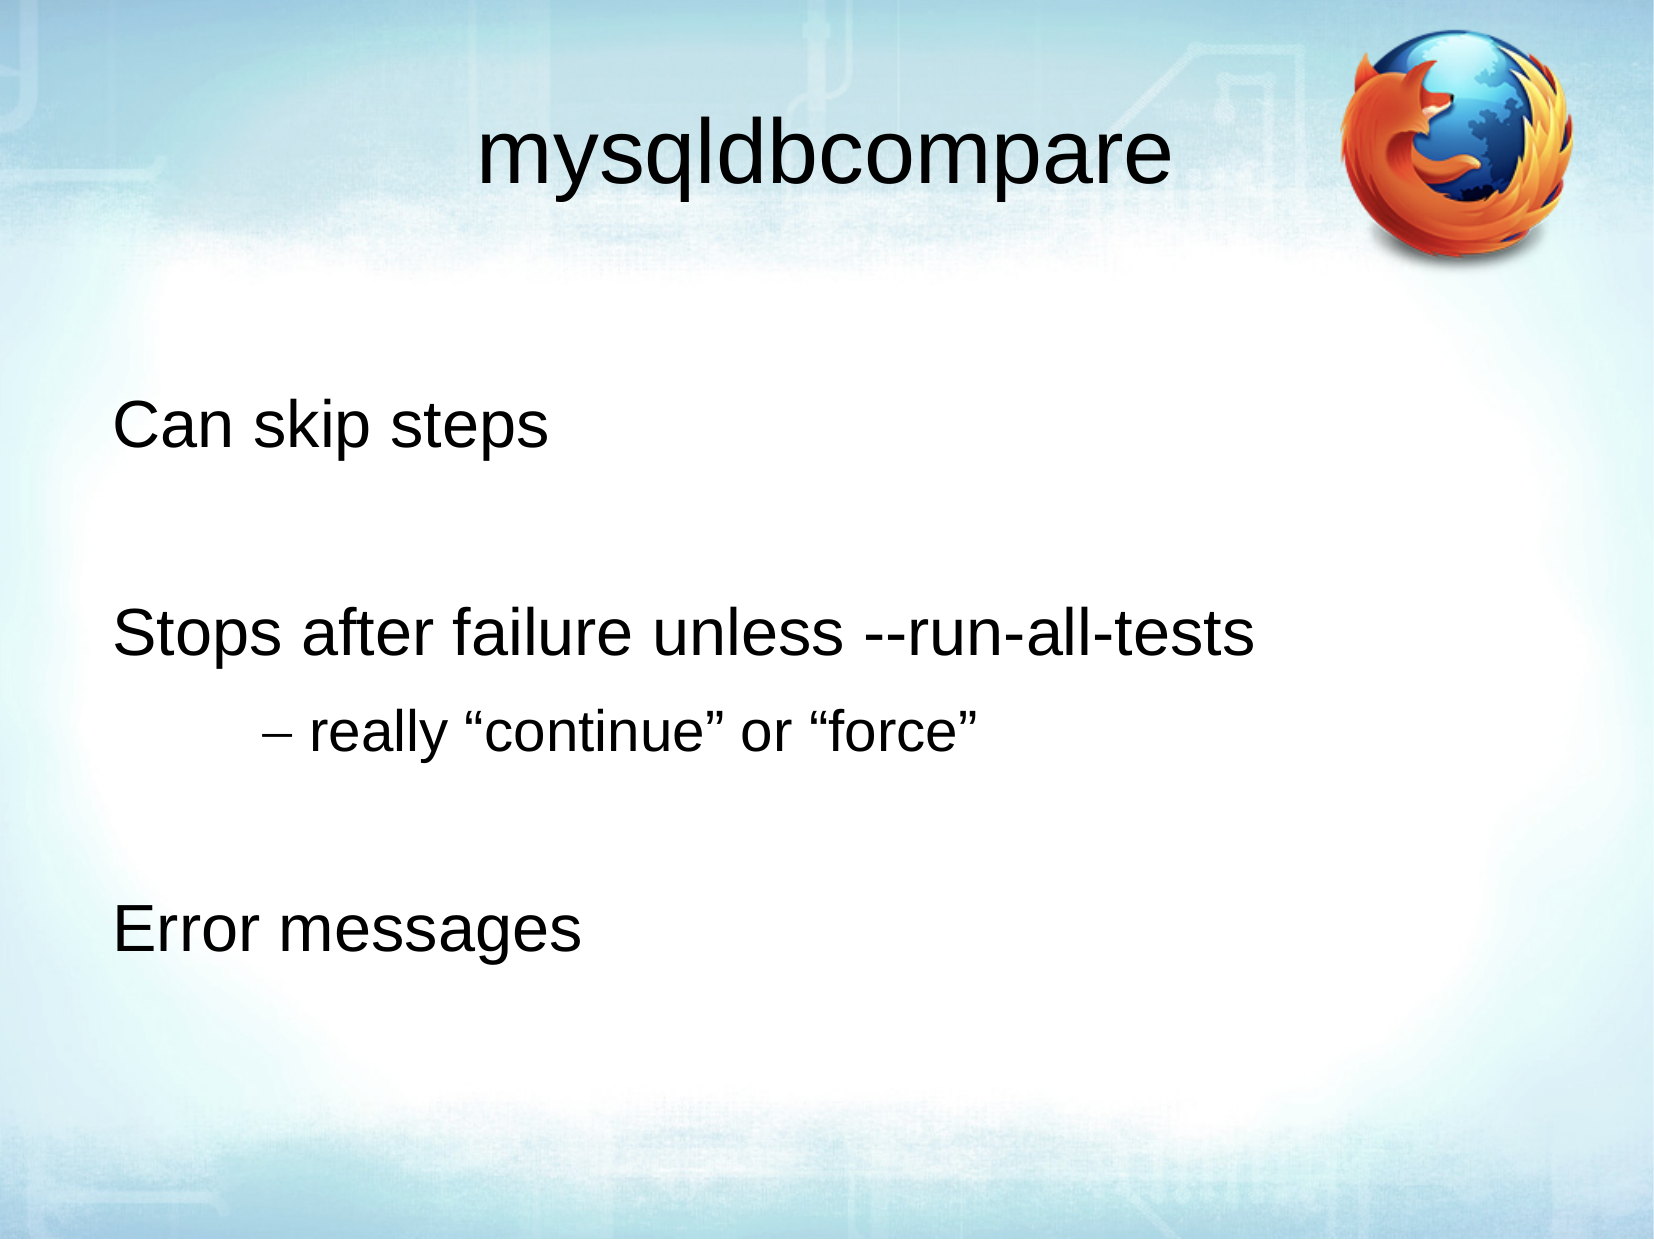

# mysqldbcompare
Can skip steps
Stops after failure unless --run-all-tests
really “continue” or “force”
Error messages